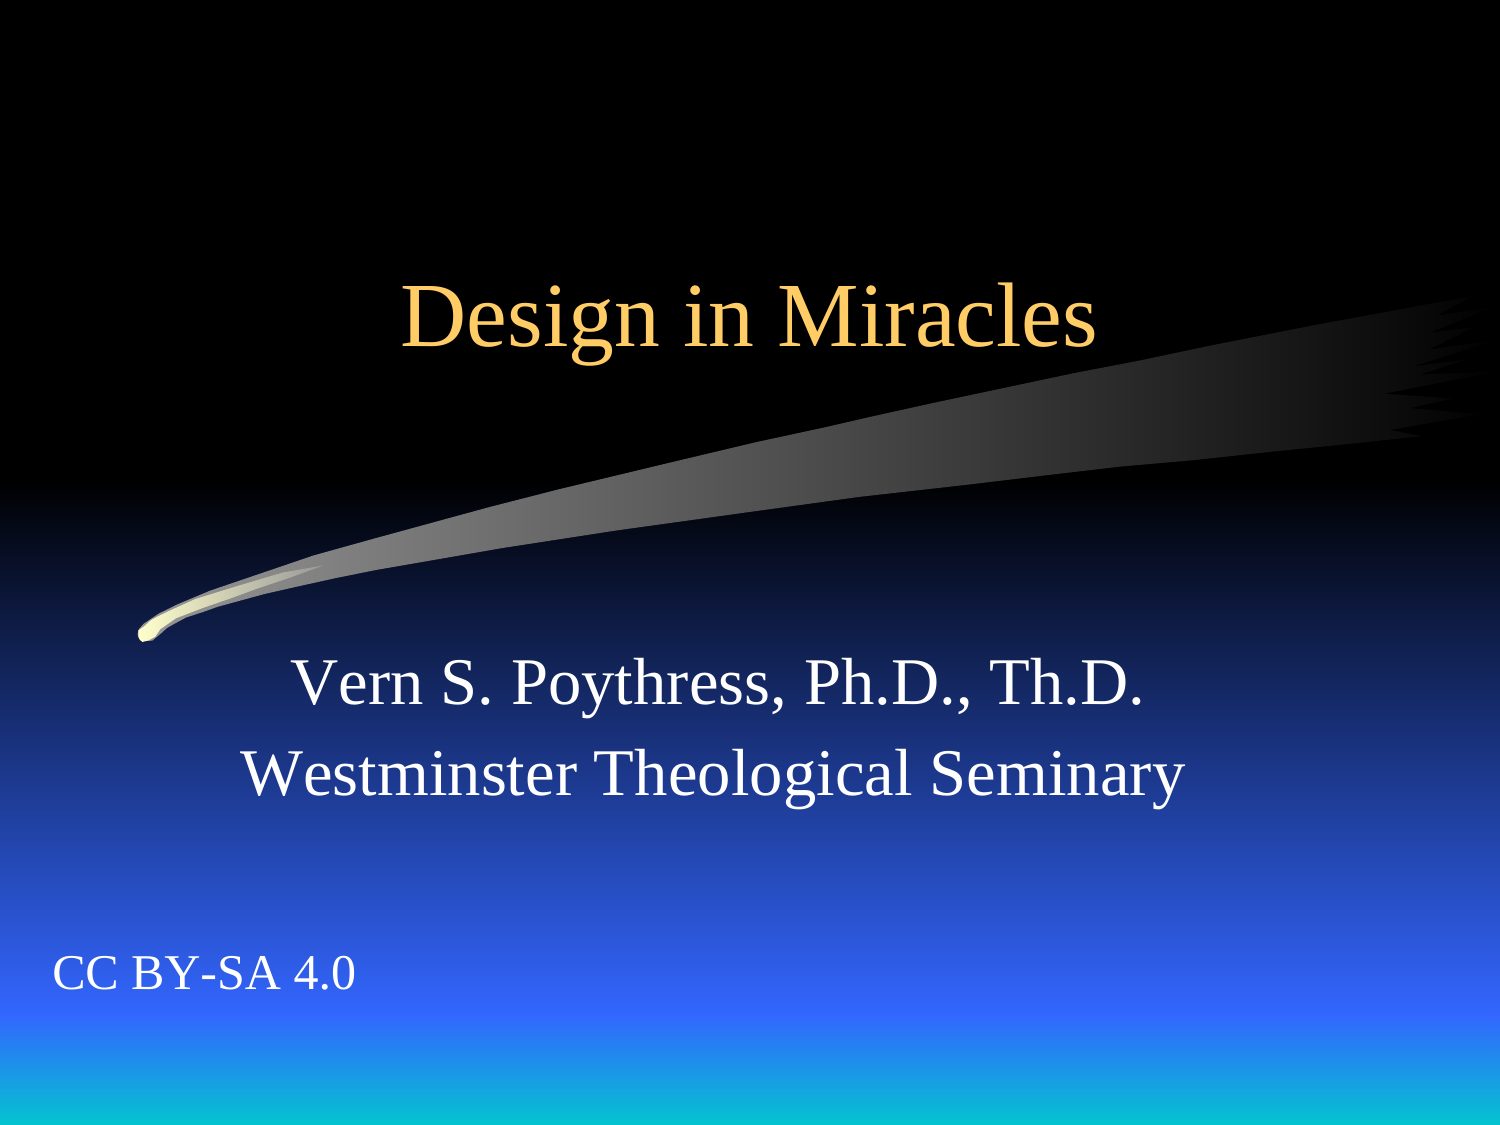

# Design in Miracles
 Vern S. Poythress, Ph.D., Th.D.
Westminster Theological Seminary
CC BY-SA 4.0